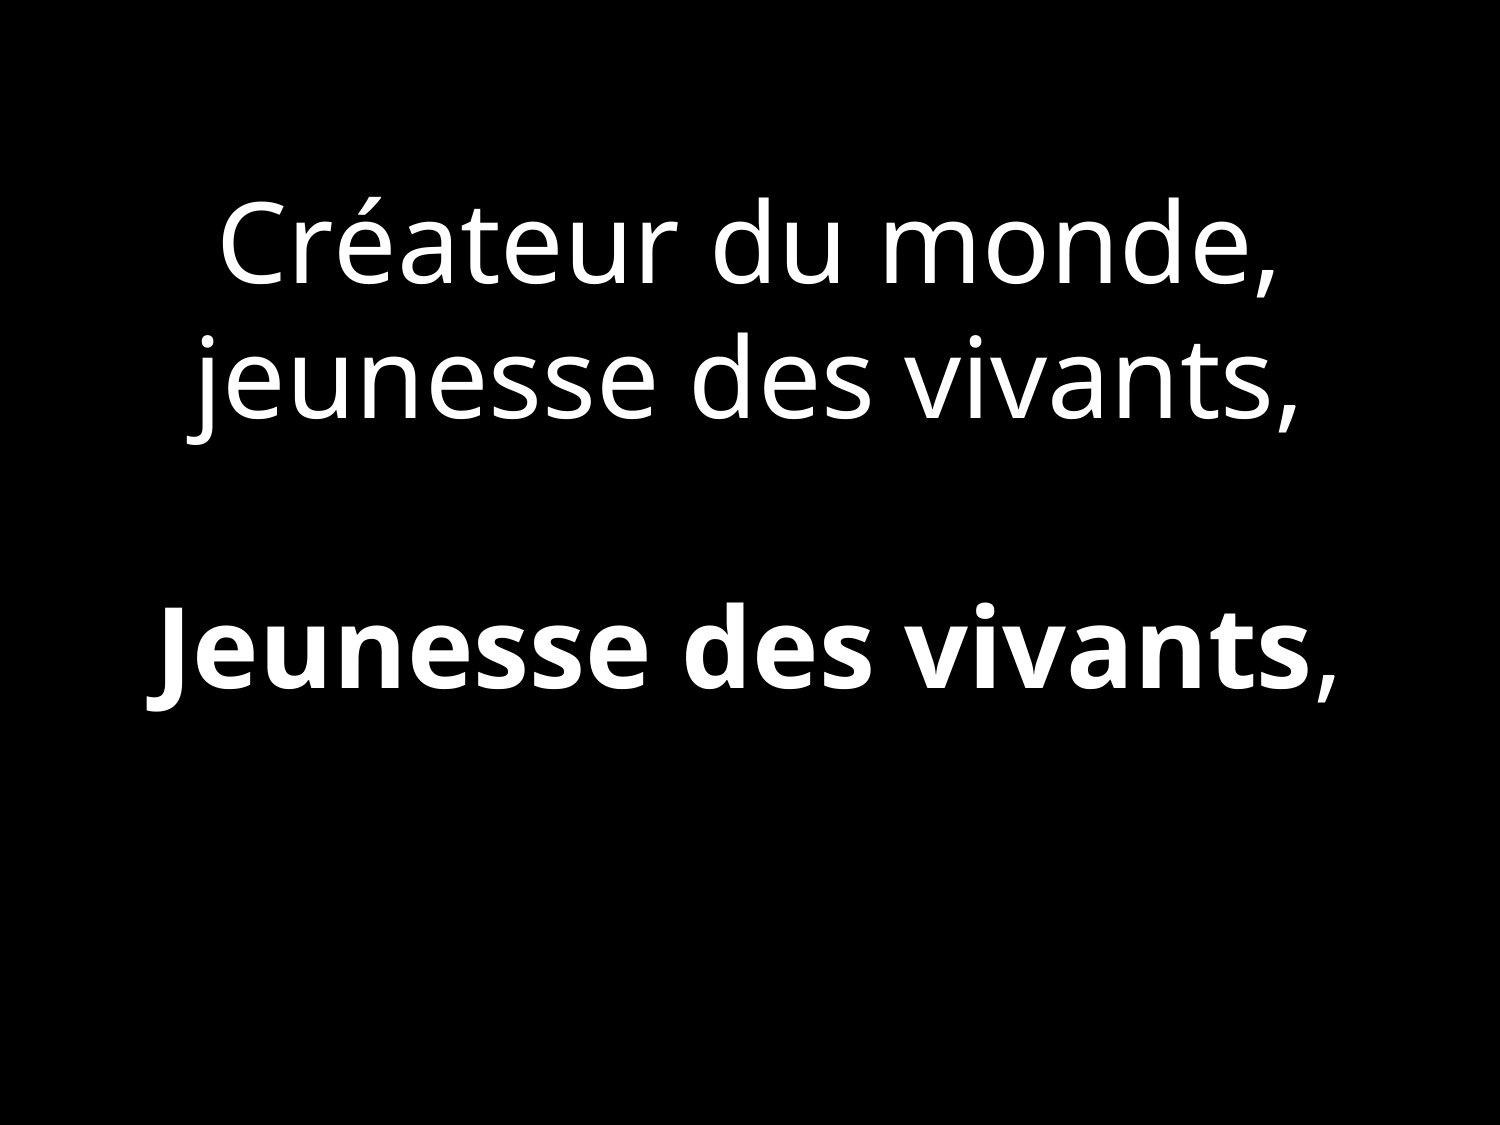

Créateur du monde, jeunesse des vivants,
Jeunesse des vivants,